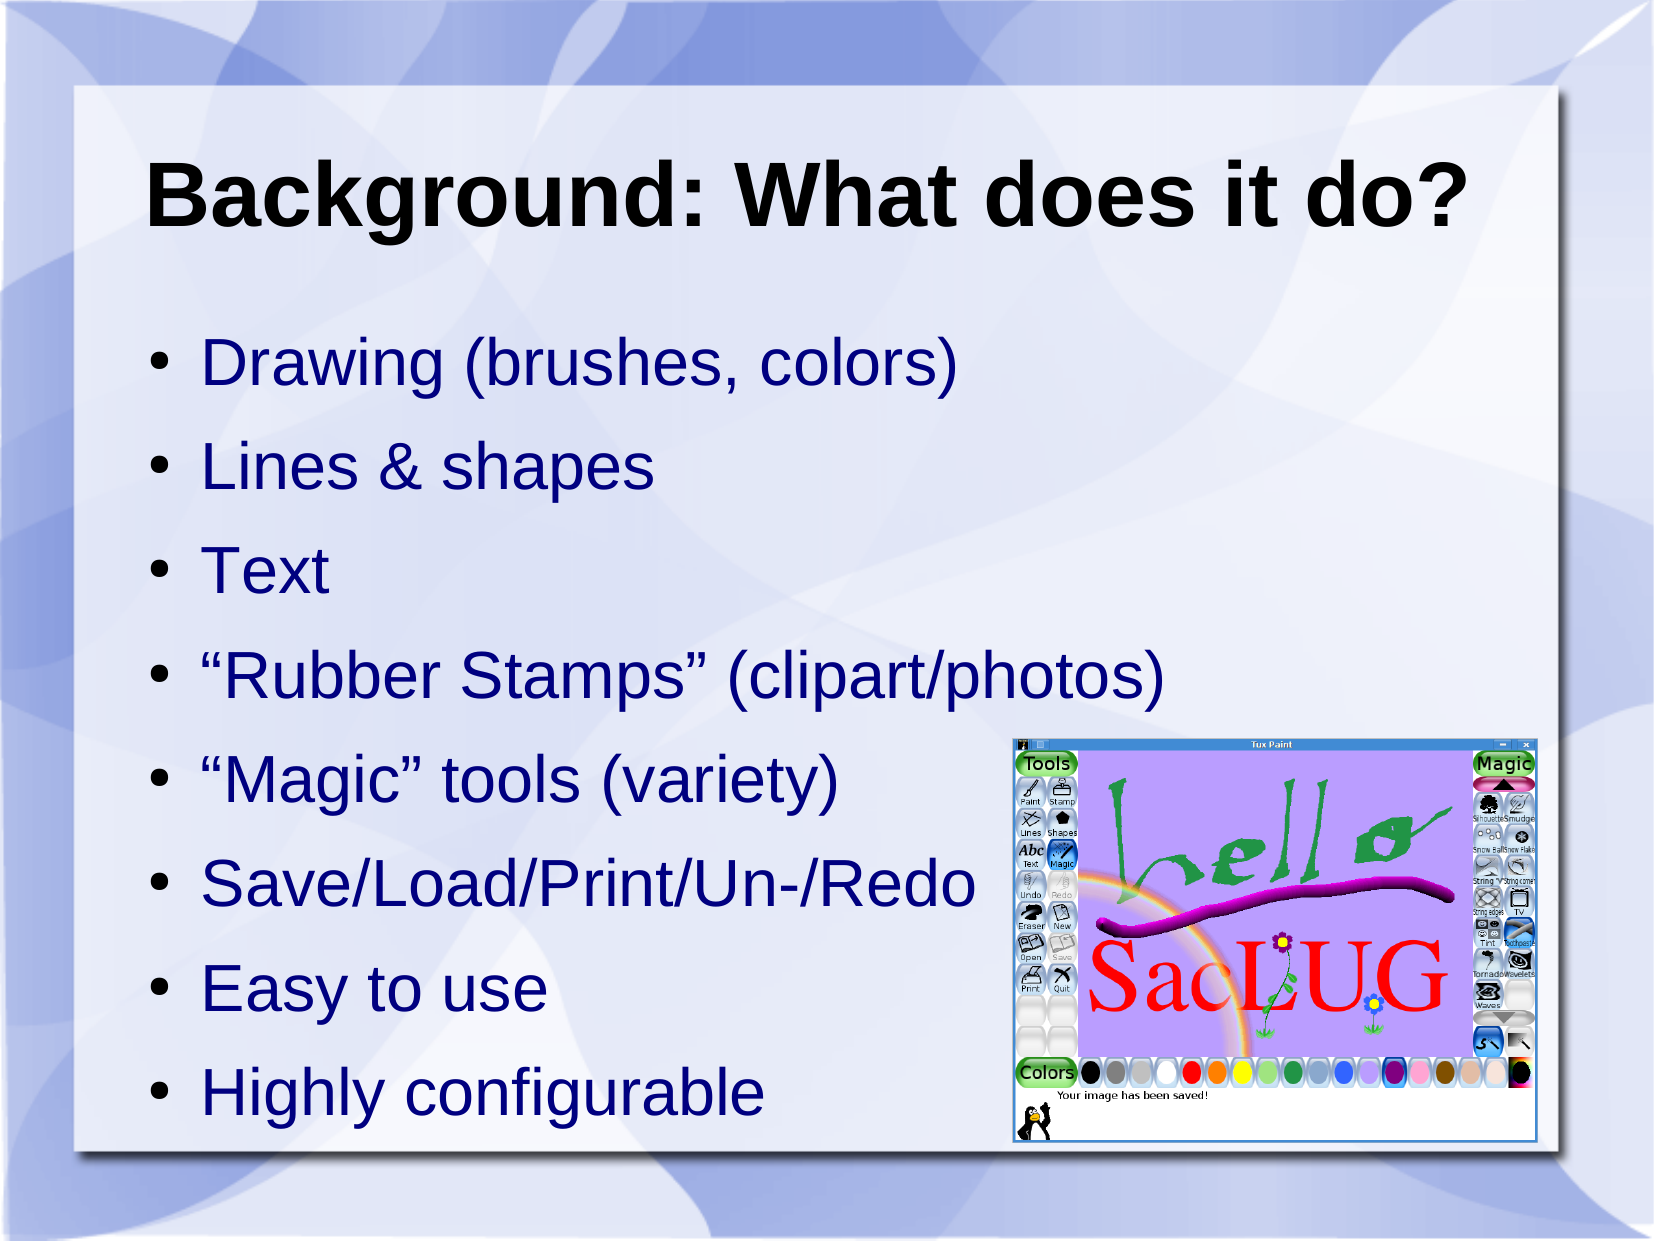

# Background: What does it do?
Drawing (brushes, colors)
Lines & shapes
Text
“Rubber Stamps” (clipart/photos)
“Magic” tools (variety)
Save/Load/Print/Un-/Redo
Easy to use
Highly configurable